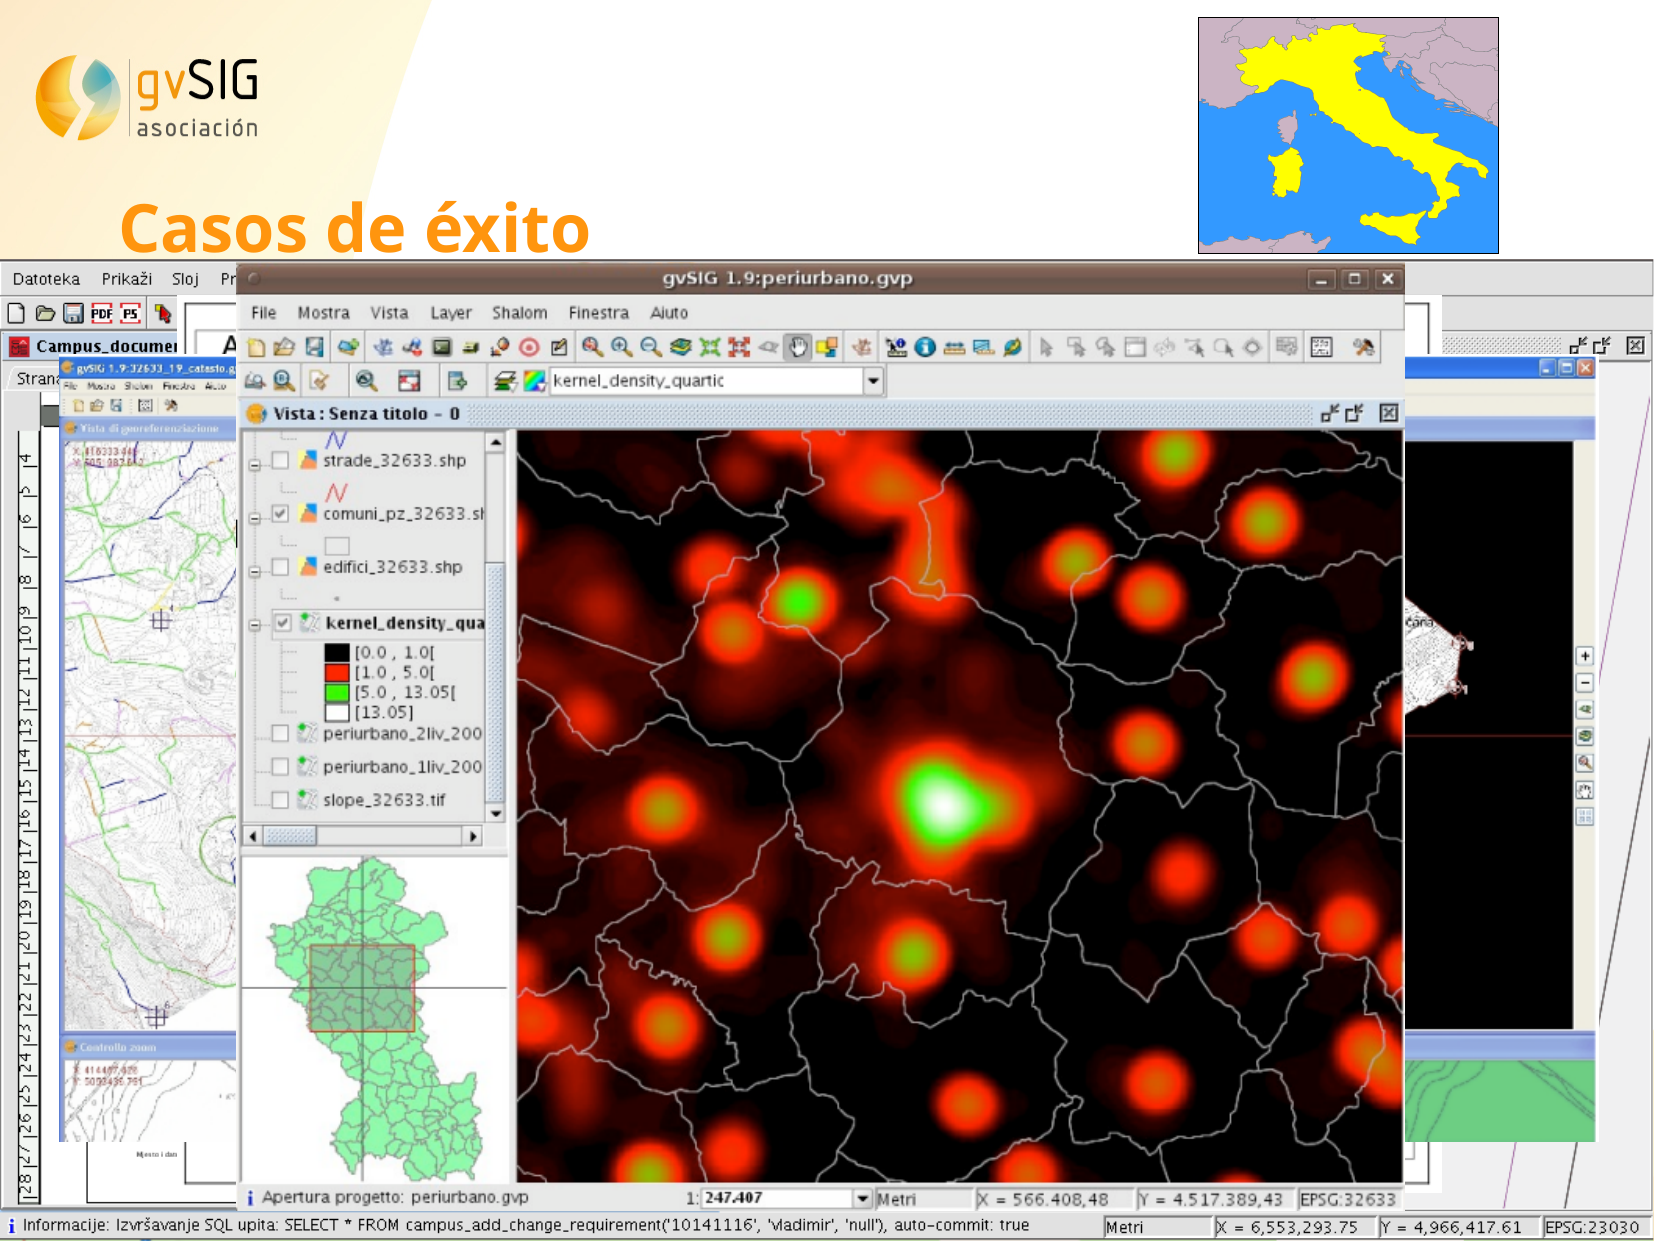

# Casos de éxito
Italia y Eslovenia, Croacia...
Mantenimiento Geoportal/IDE de la Región de Lombardia
Provincia Autonóma de Bolzano: migración a gvSIG
Gestión catastral en Bosnia y Herzegovina (Campus)
Gestión forestal / control incendios en Trieste (Italia) y Gorizia (Eslovenia)
Gestión catastral en la provincia de Trieste
I+D en ámbitos universitarios (Univ. IUAV di Venezia, Univ. degli Studi di Trieste, Univ. deglo Studi dela Basilicata...)
Evento 2010: 3er Encuentro de usuarios de gvSIG